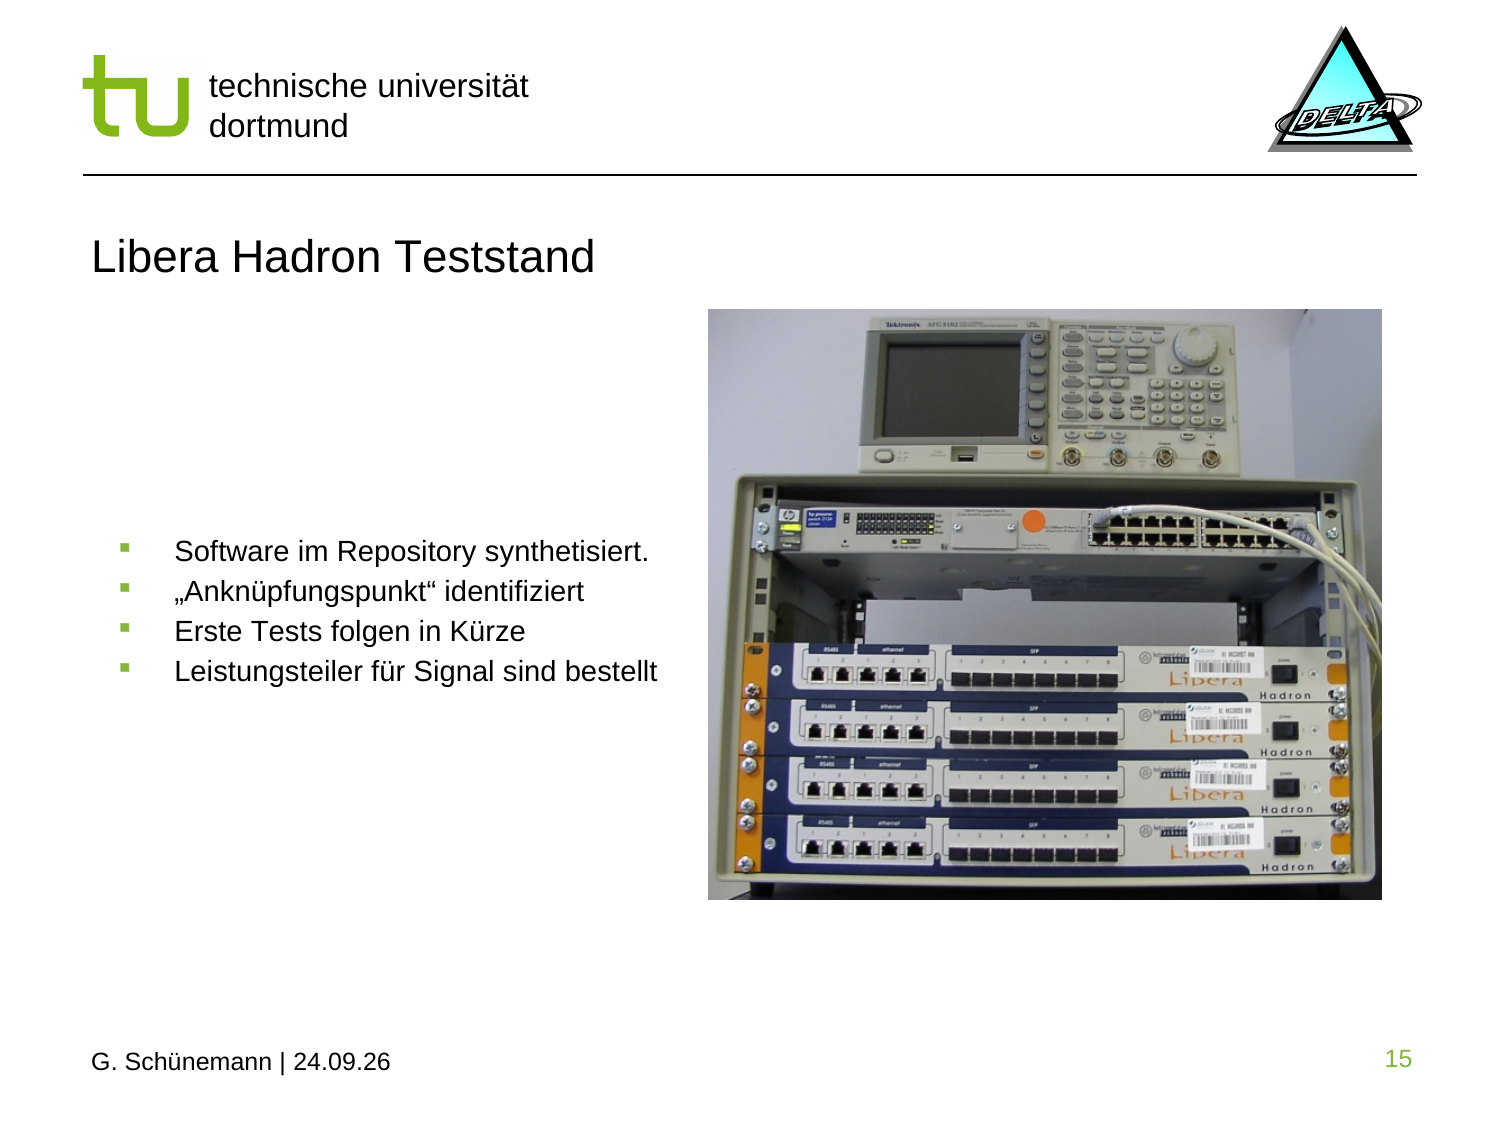

# Libera Hadron Teststand
Software im Repository synthetisiert.
„Anknüpfungspunkt“ identifiziert
Erste Tests folgen in Kürze
Leistungsteiler für Signal sind bestellt